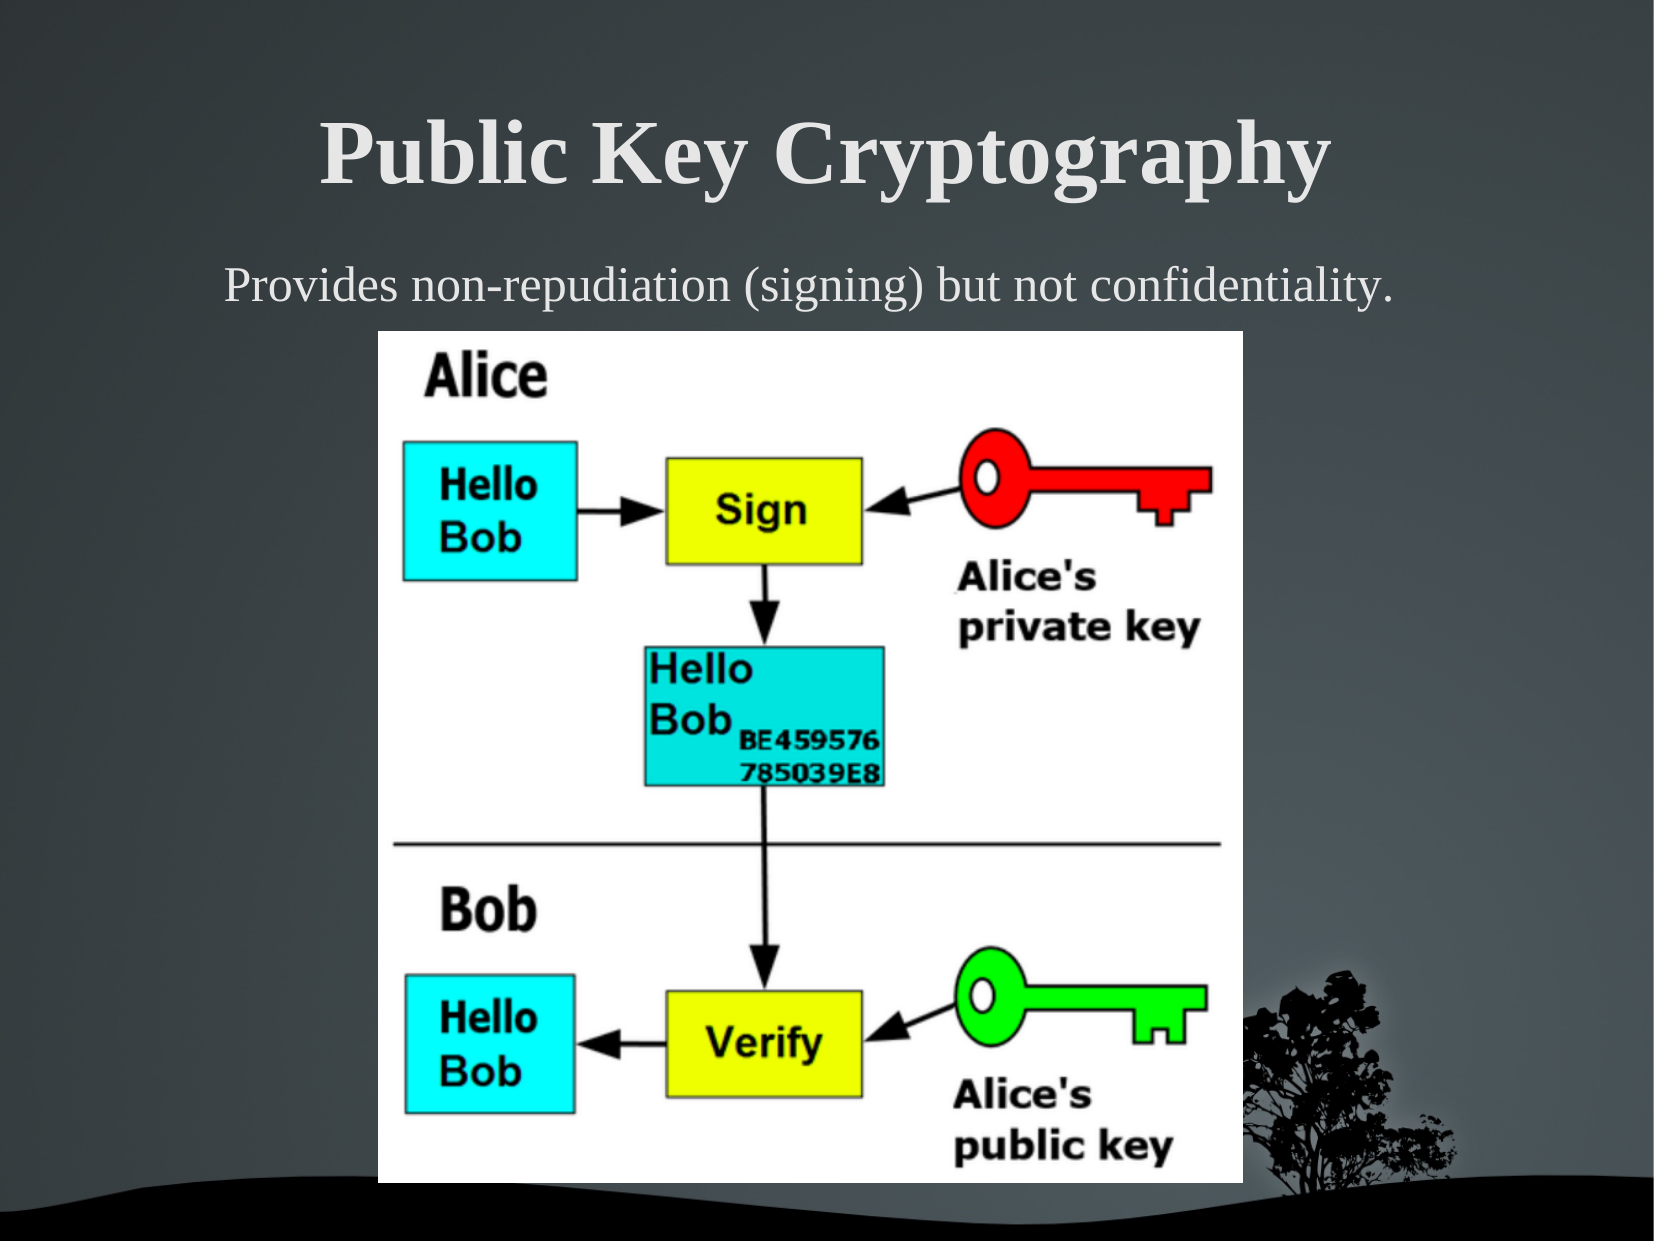

# Public Key Cryptography
Provides non-repudiation (signing) but not confidentiality.